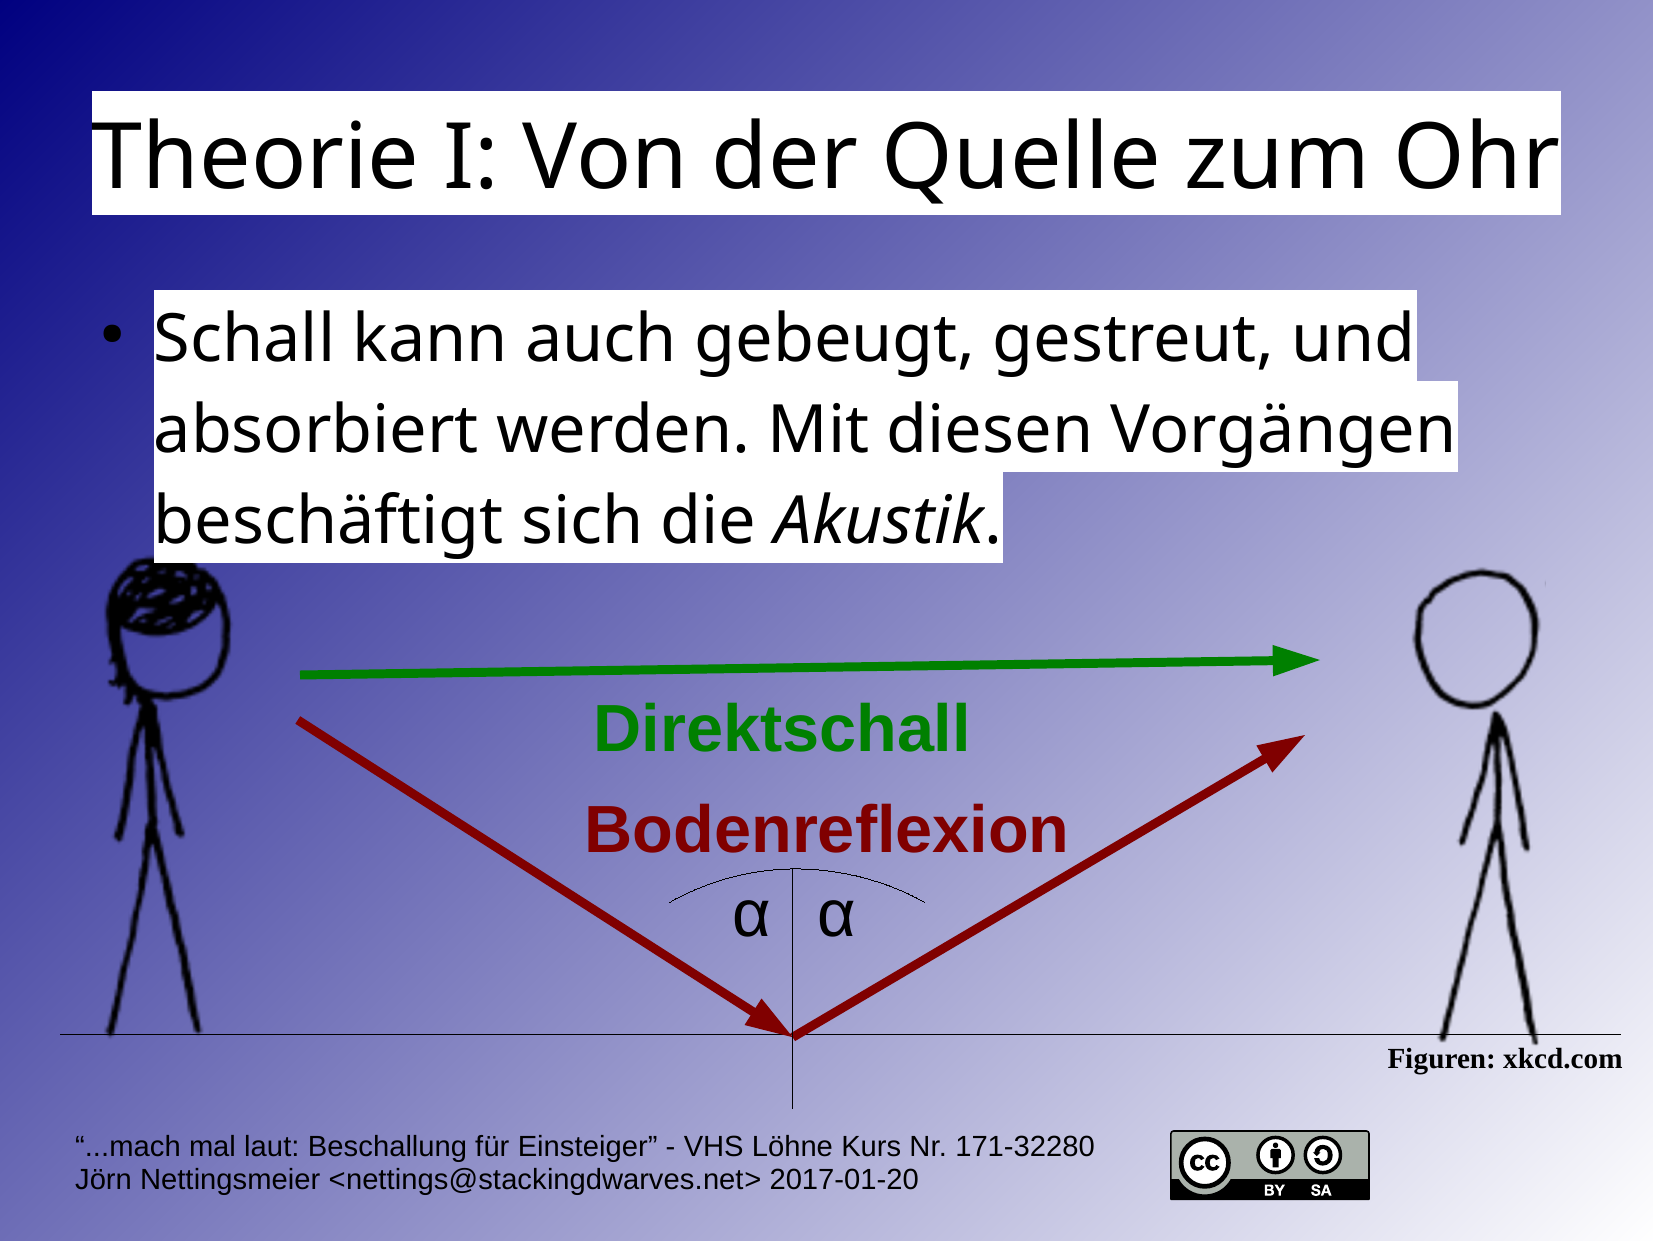

# Theorie I: Von der Quelle zum Ohr
Schall kann auch gebeugt, gestreut, und absorbiert werden. Mit diesen Vorgängen beschäftigt sich die Akustik.
Direktschall
Bodenreflexion
α
α
Figuren: xkcd.com